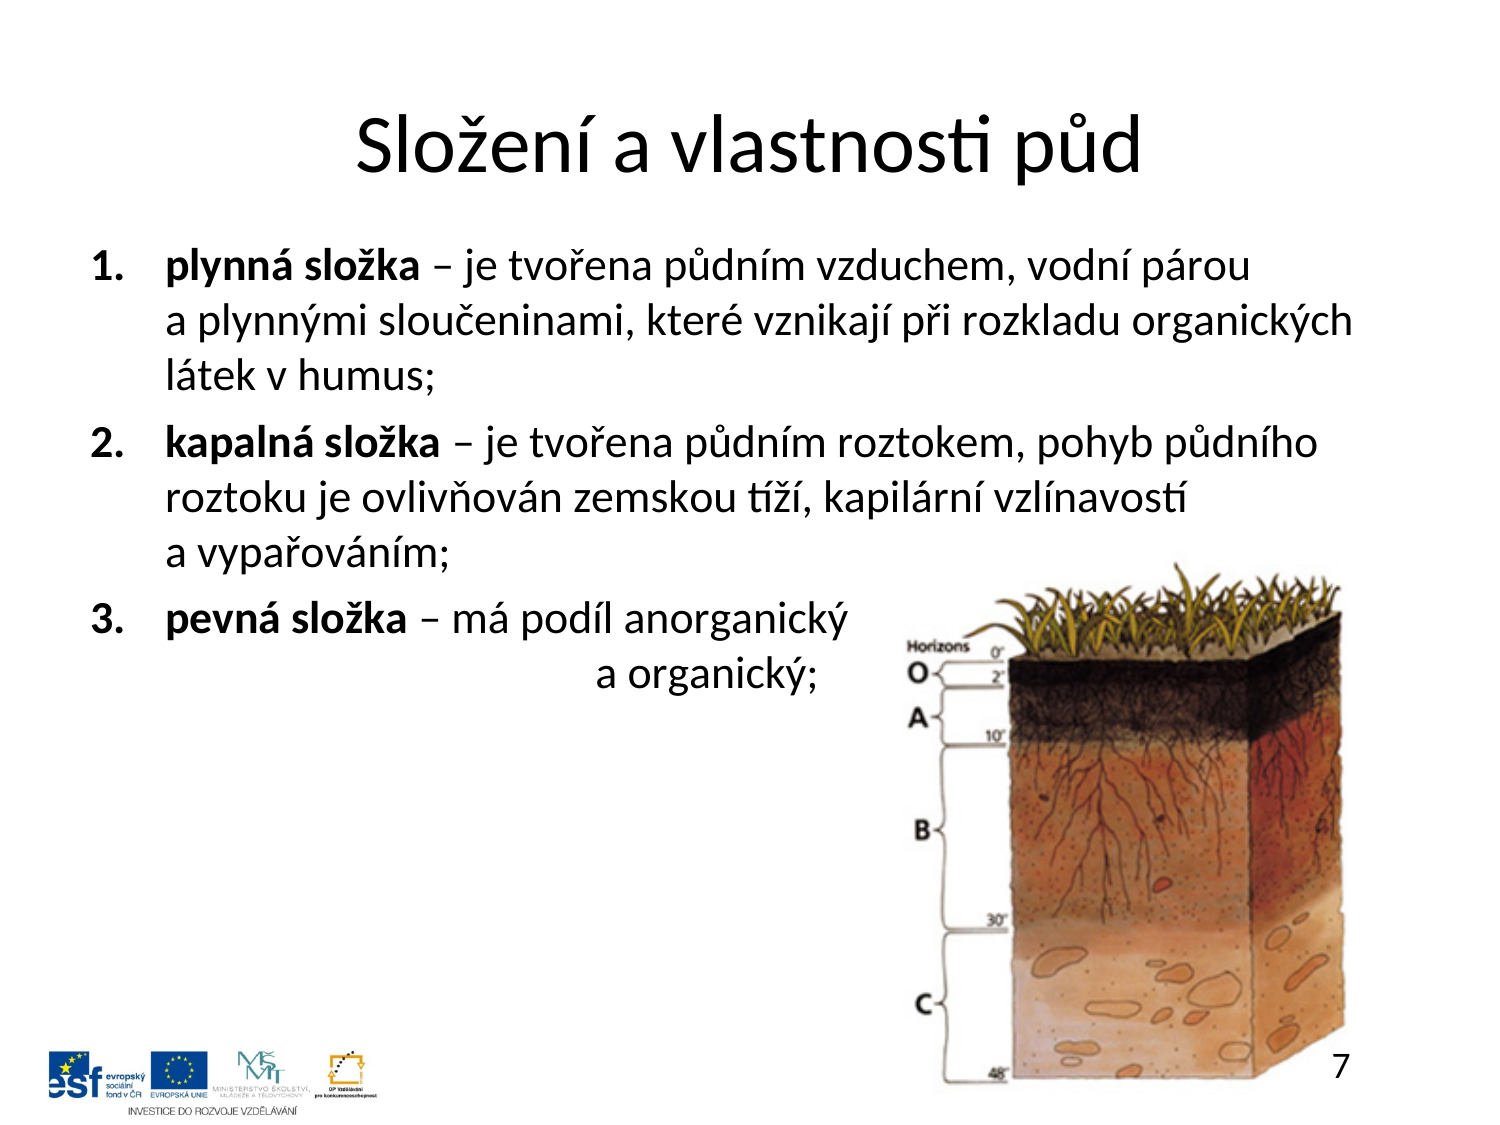

# Složení a vlastnosti půd
plynná složka – je tvořena půdním vzduchem, vodní párou
a plynnými sloučeninami, které vznikají při rozkladu organických látek v humus;
kapalná složka – je tvořena půdním roztokem, pohyb půdního roztoku je ovlivňován zemskou tíží, kapilární vzlínavostí
a vypařováním;
pevná složka – má podíl anorganický a organický;
7